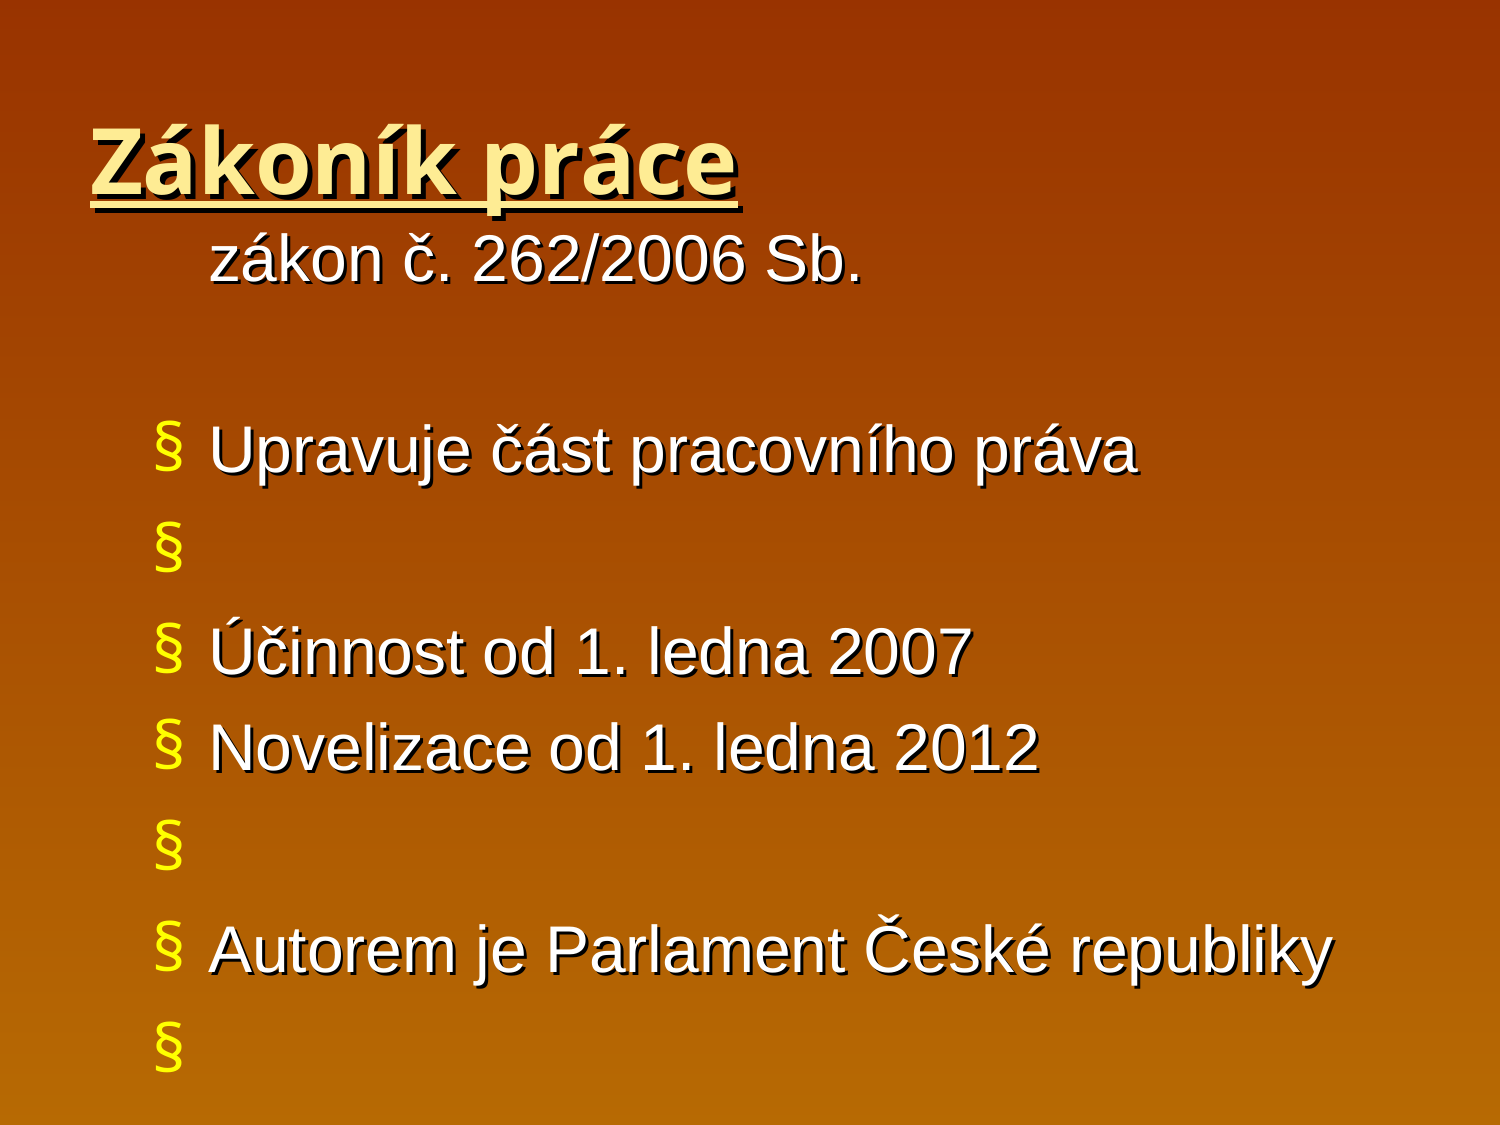

# Zákoník práce
zákon č. 262/2006 Sb.
Upravuje část pracovního práva
Účinnost od 1. ledna 2007
Novelizace od 1. ledna 2012
Autorem je Parlament České republiky